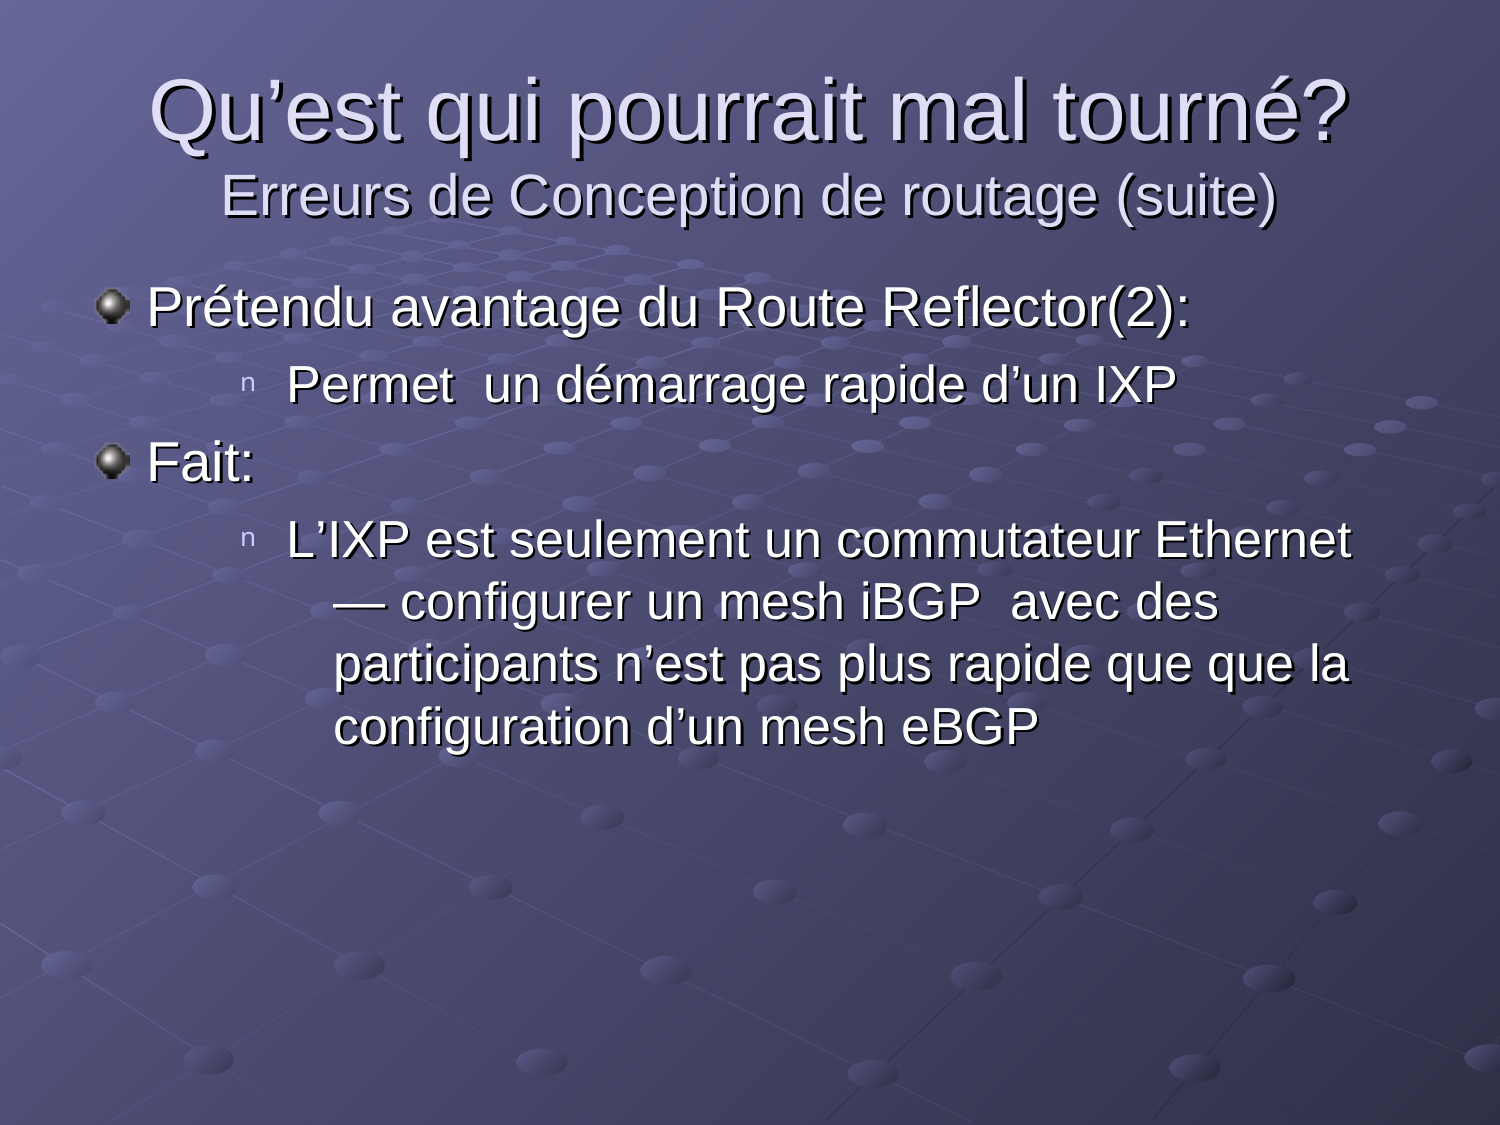

# Qu’est qui pourrait mal tourné? Erreurs de Conception de routage (suite)
Prétendu avantage du Route Reflector(2):
Permet un démarrage rapide d’un IXP
Fait:
L’IXP est seulement un commutateur Ethernet — configurer un mesh iBGP avec des participants n’est pas plus rapide que que la configuration d’un mesh eBGP